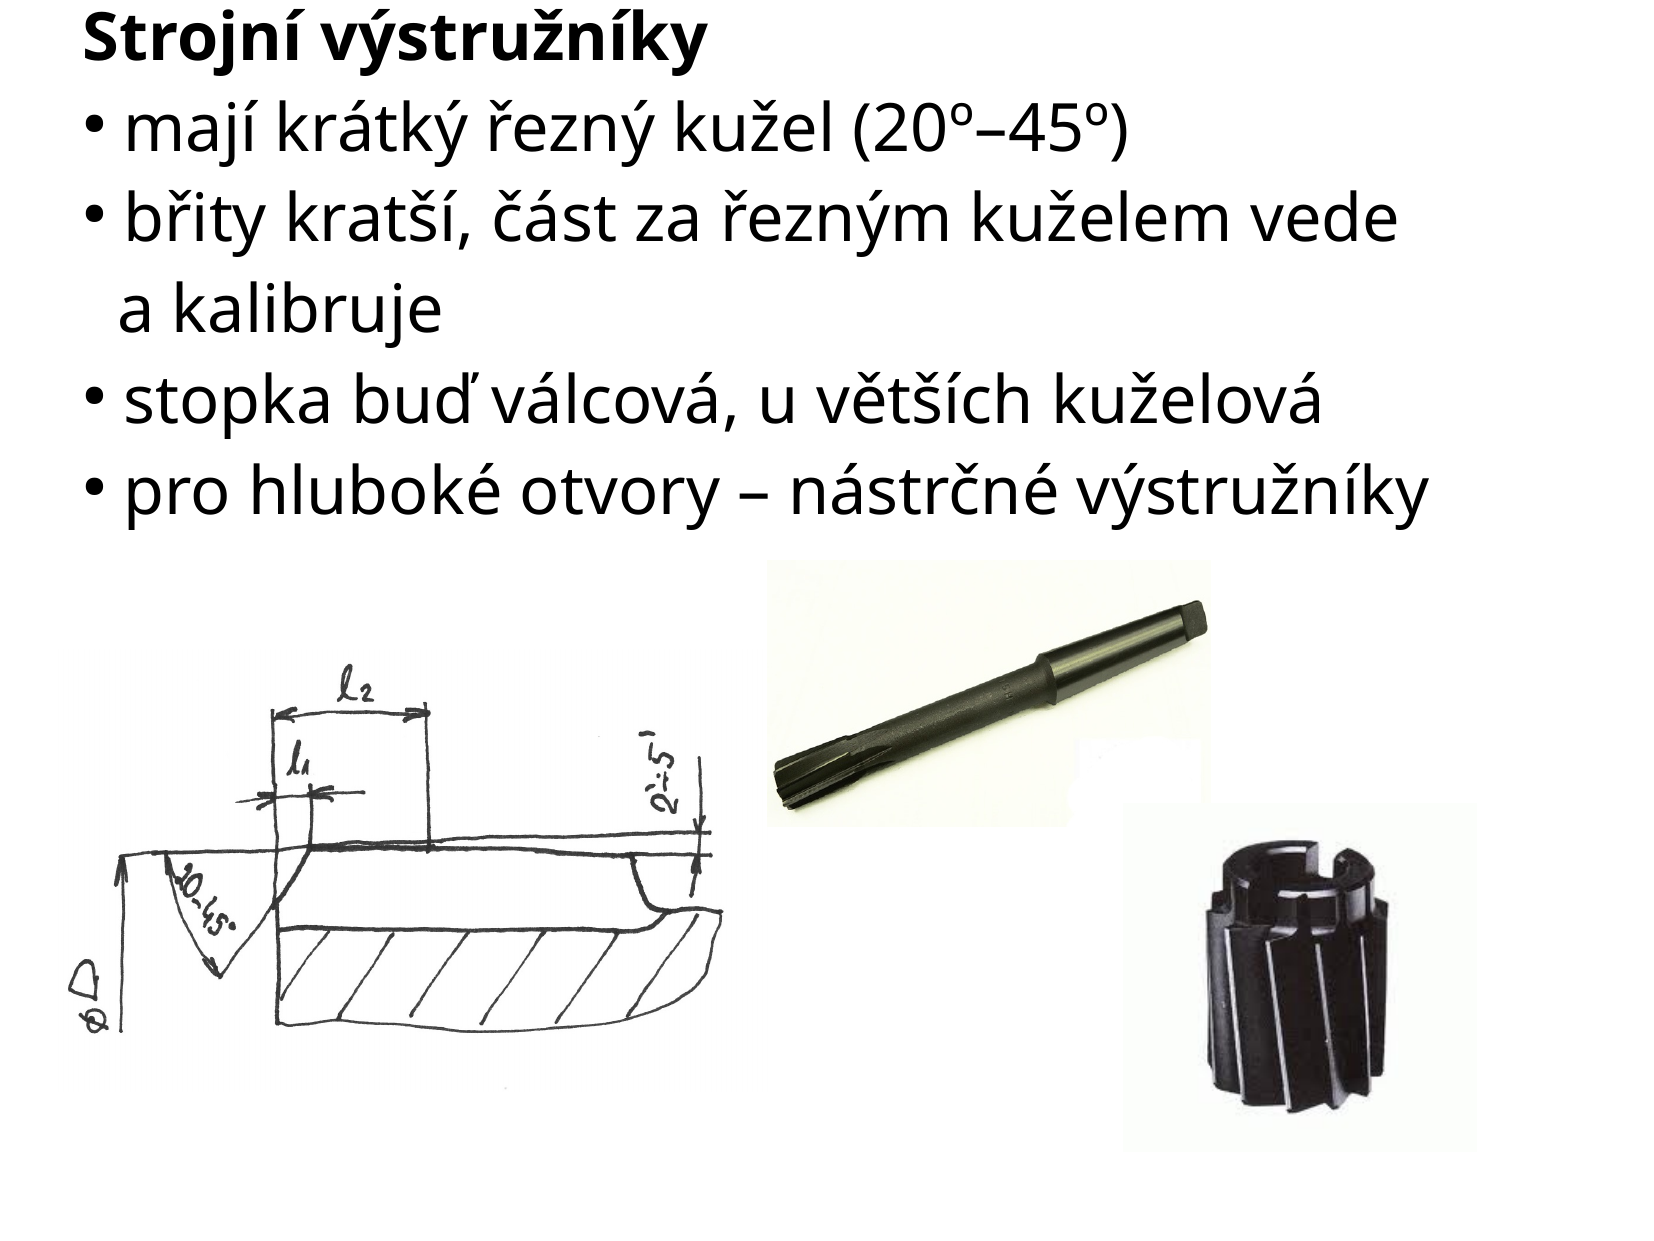

# Strojní výstružníky
 mají krátký řezný kužel (20º–45º)
 břity kratší, část za řezným kuželem vede
 a kalibruje
 stopka buď válcová, u větších kuželová
 pro hluboké otvory – nástrčné výstružníky